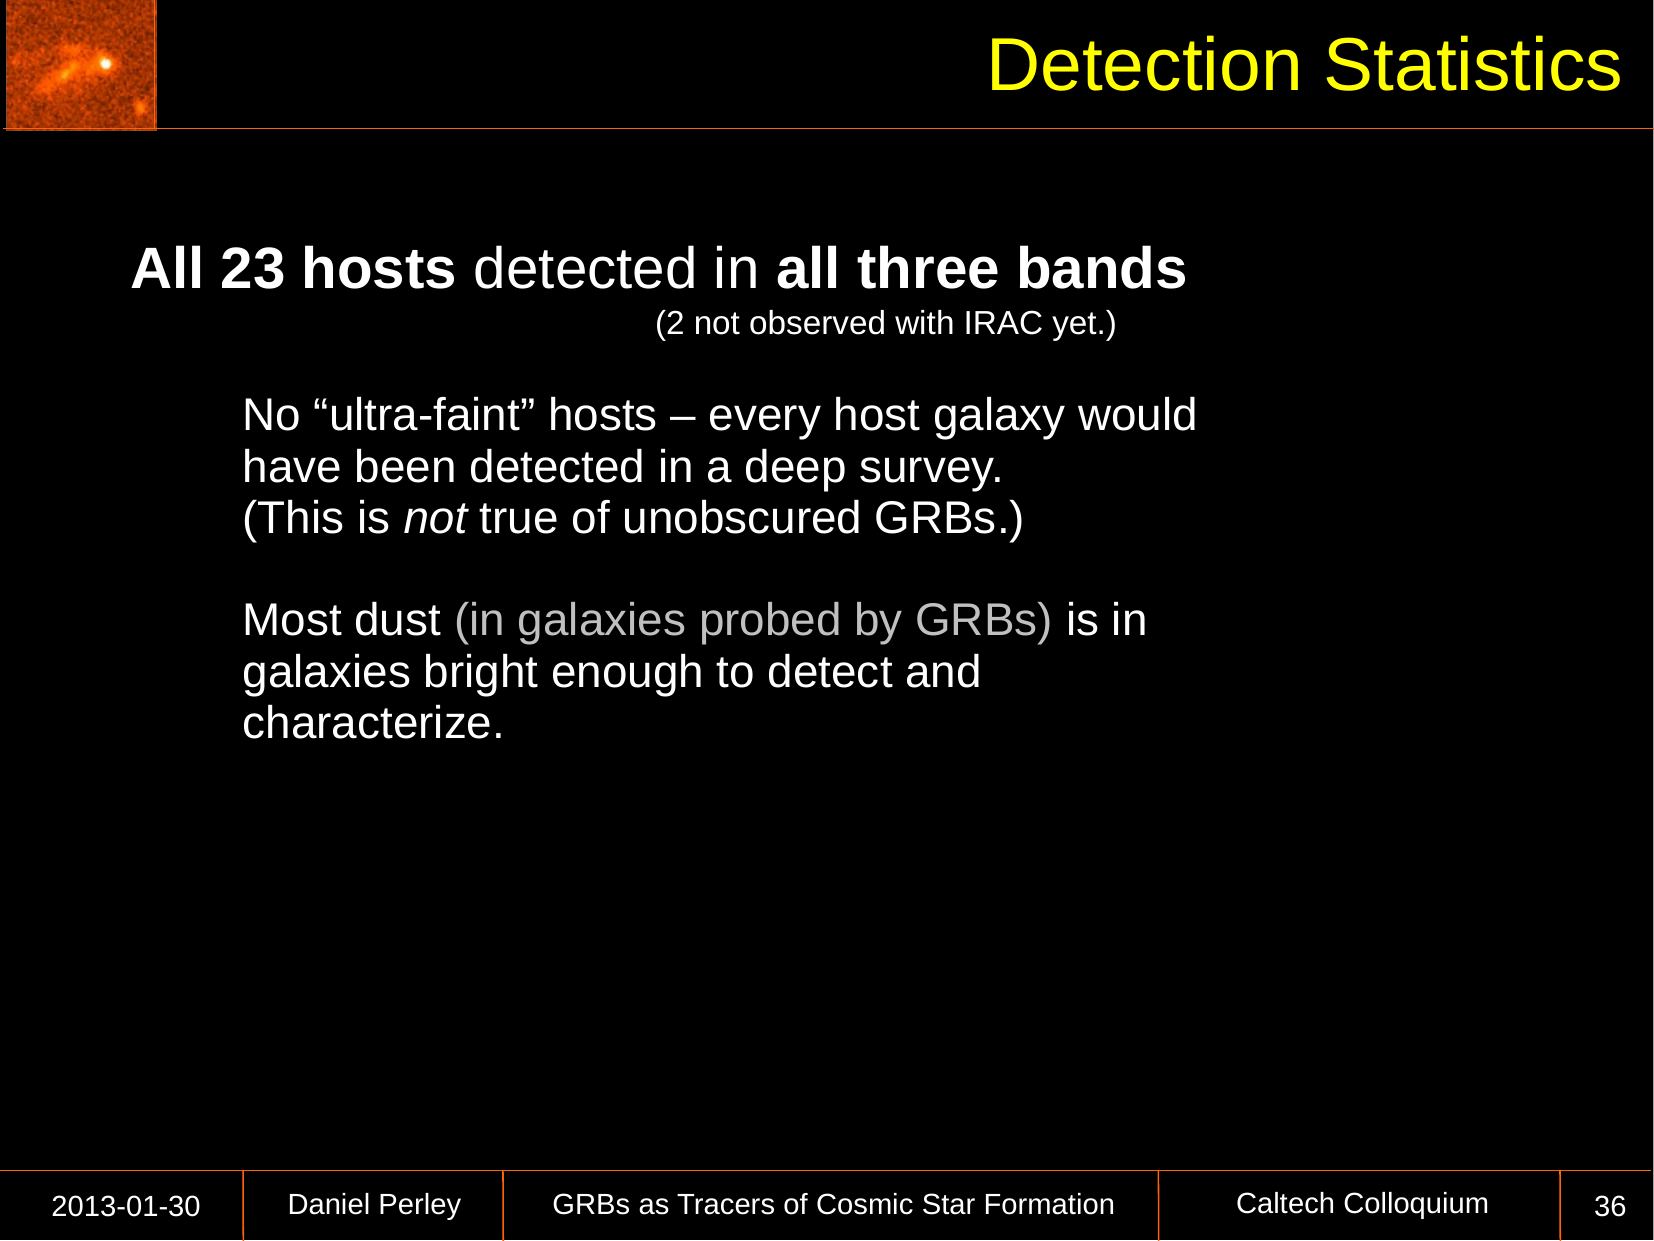

# Detection Statistics
All 23 hosts detected in all three bands
 							(2 not observed with IRAC yet.)
No “ultra-faint” hosts – every host galaxy would have been detected in a deep survey.
(This is not true of unobscured GRBs.)
Most dust (in galaxies probed by GRBs) is in galaxies bright enough to detect and characterize.
2013-01-30
36